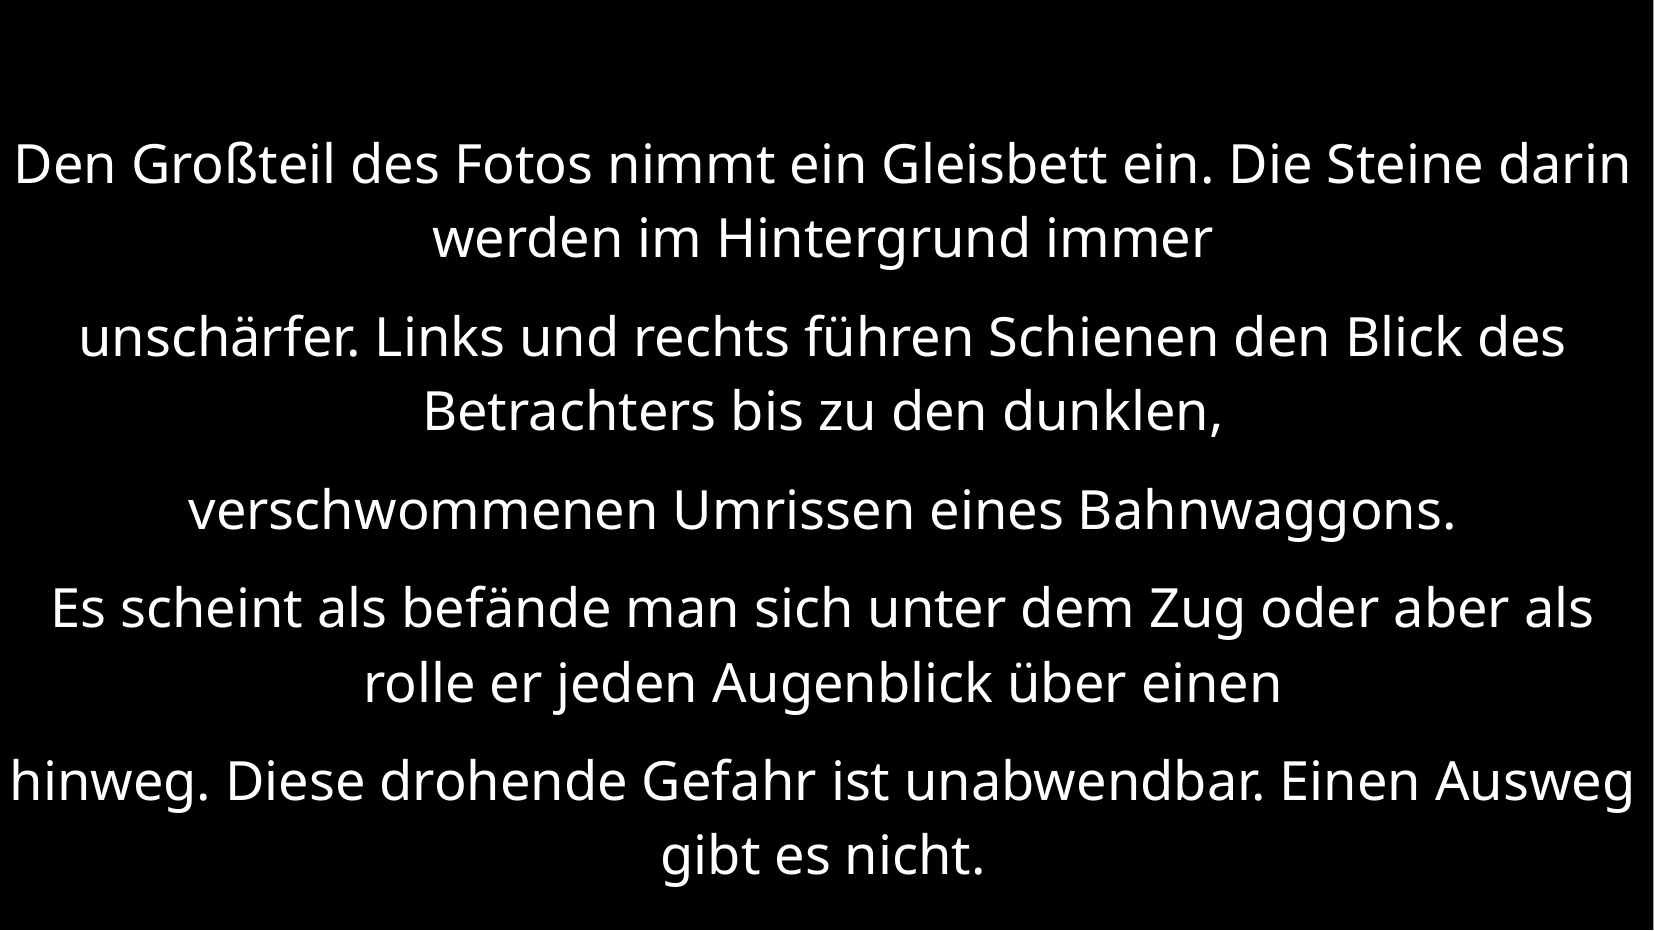

Den Großteil des Fotos nimmt ein Gleisbett ein. Die Steine darin werden im Hintergrund immer
unschärfer. Links und rechts führen Schienen den Blick des Betrachters bis zu den dunklen,
verschwommenen Umrissen eines Bahnwaggons.
Es scheint als befände man sich unter dem Zug oder aber als rolle er jeden Augenblick über einen
hinweg. Diese drohende Gefahr ist unabwendbar. Einen Ausweg gibt es nicht.